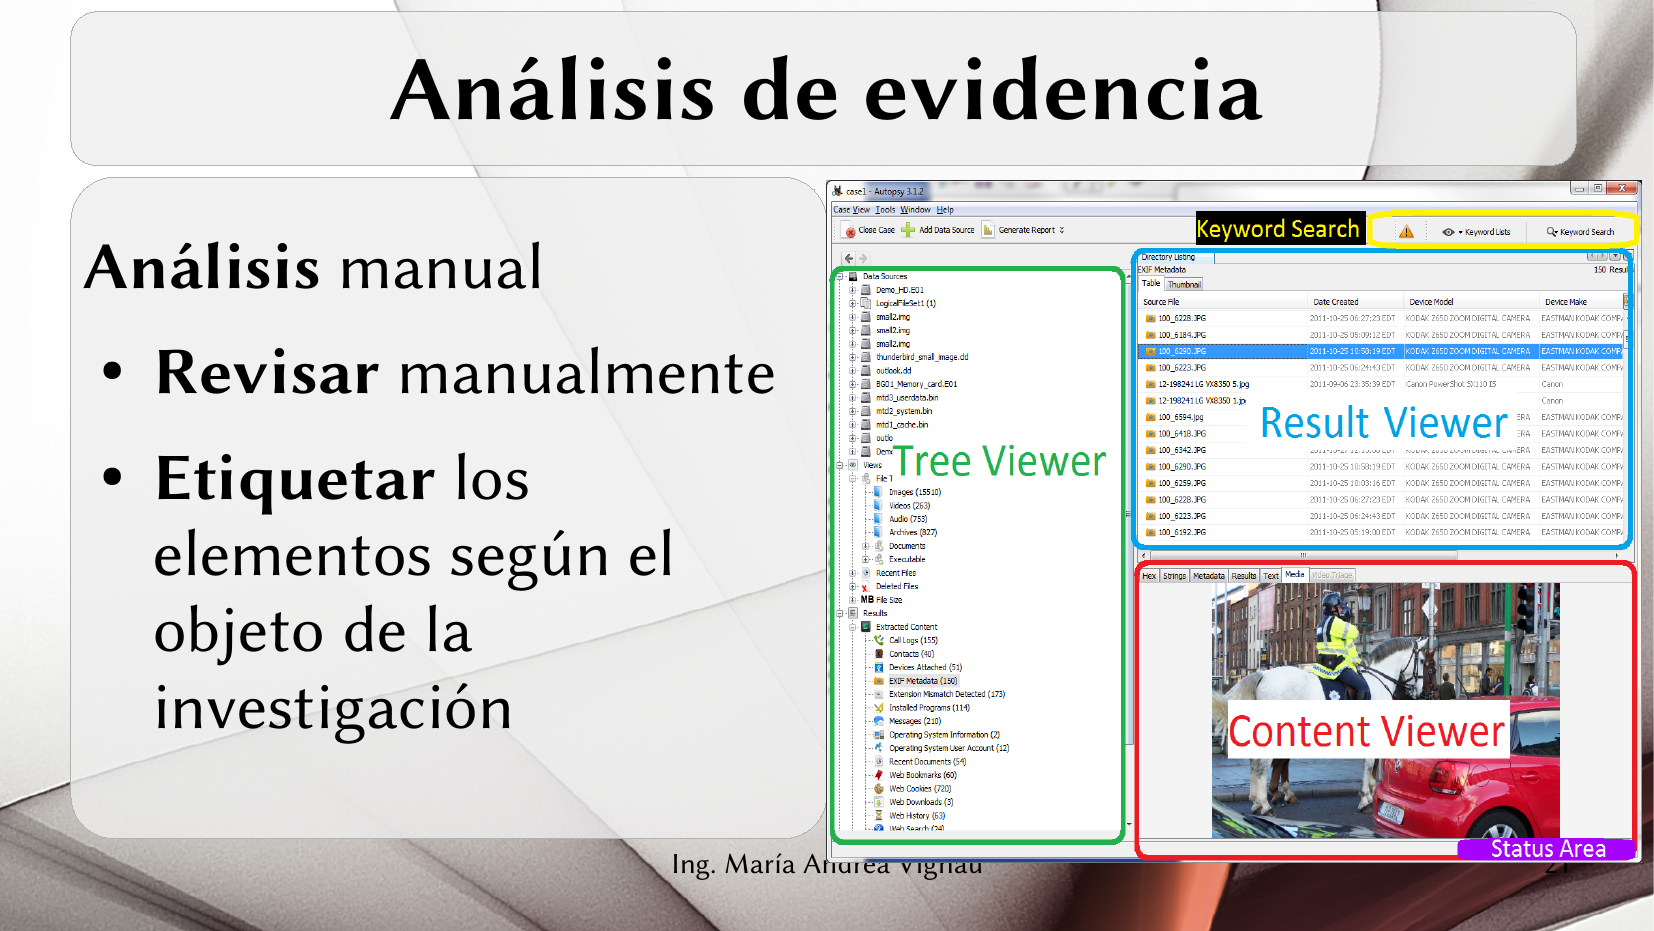

# Análisis de evidencia
Análisis manual
Revisar manualmente
Etiquetar los elementos según el objeto de la investigación
Ing. María Andrea Vignau
21